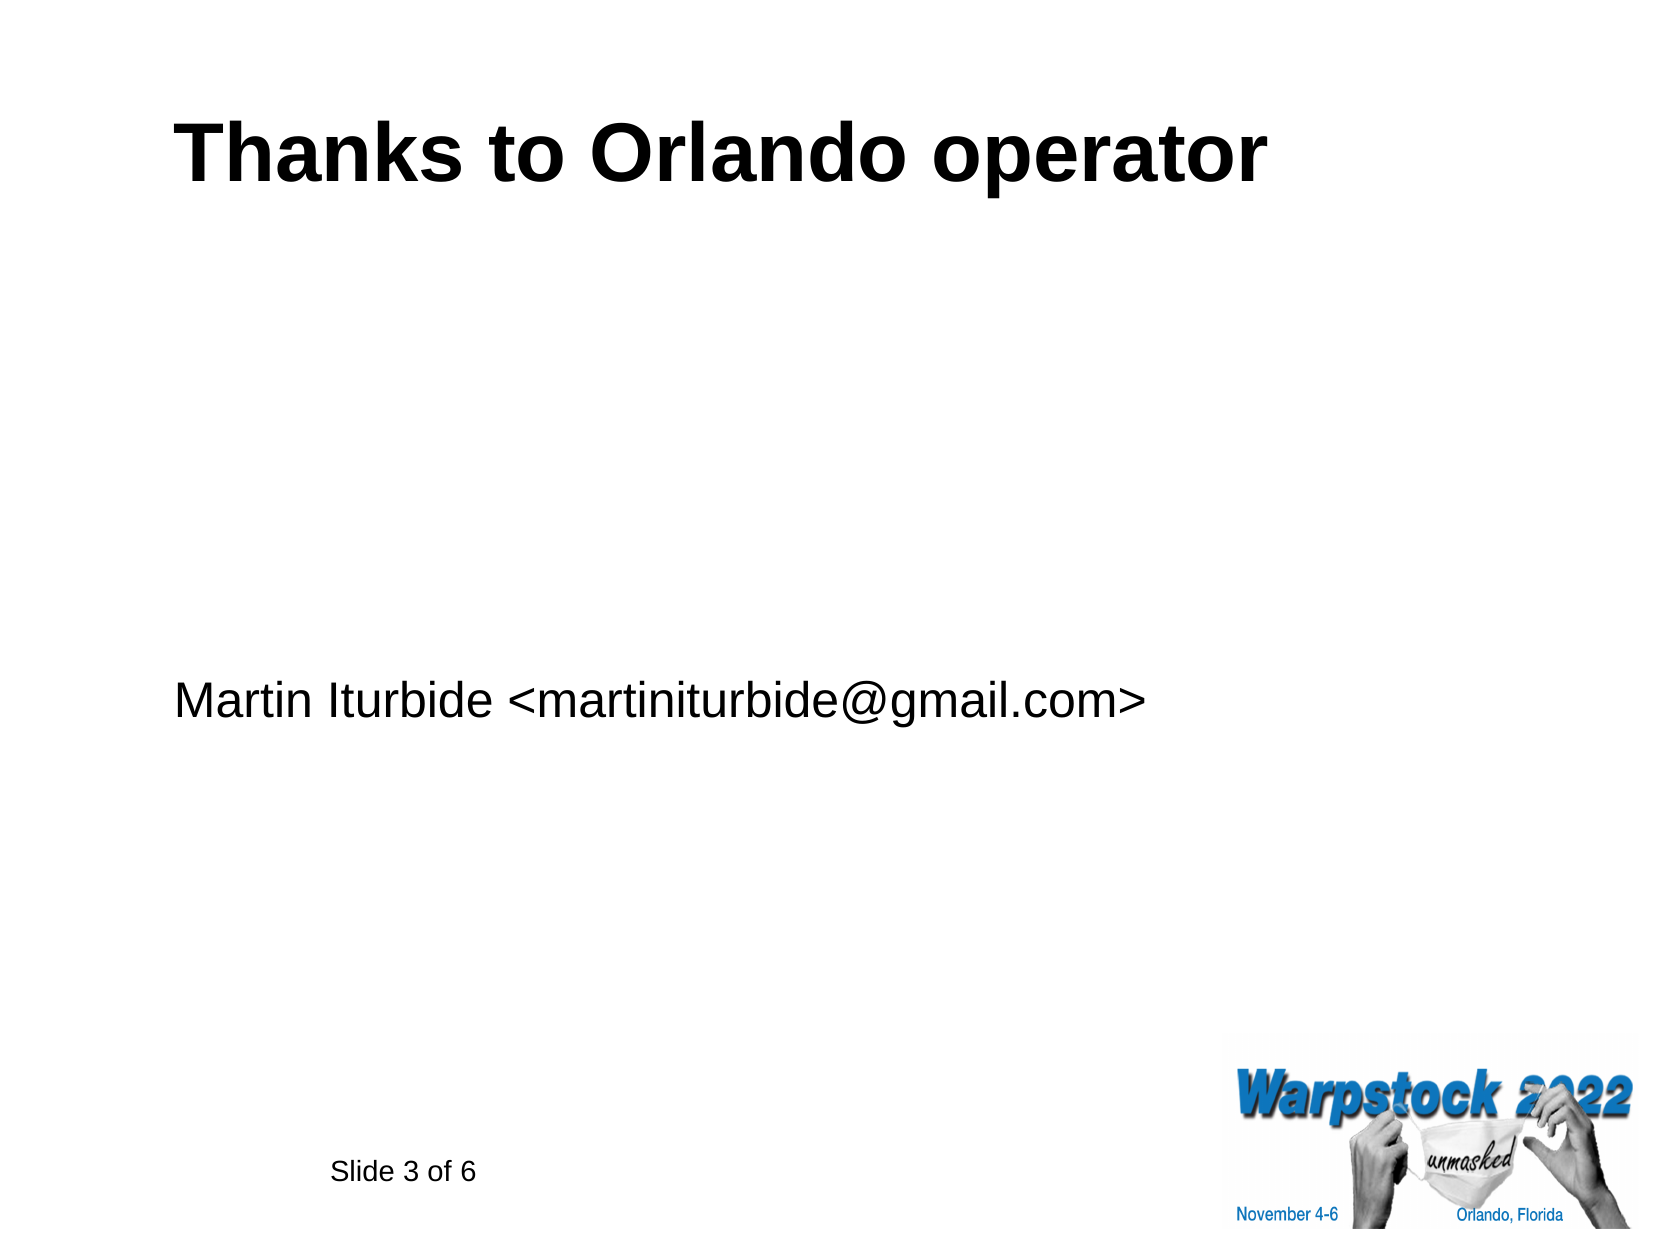

# Thanks to Orlando operator
Martin Iturbide <martiniturbide@gmail.com>